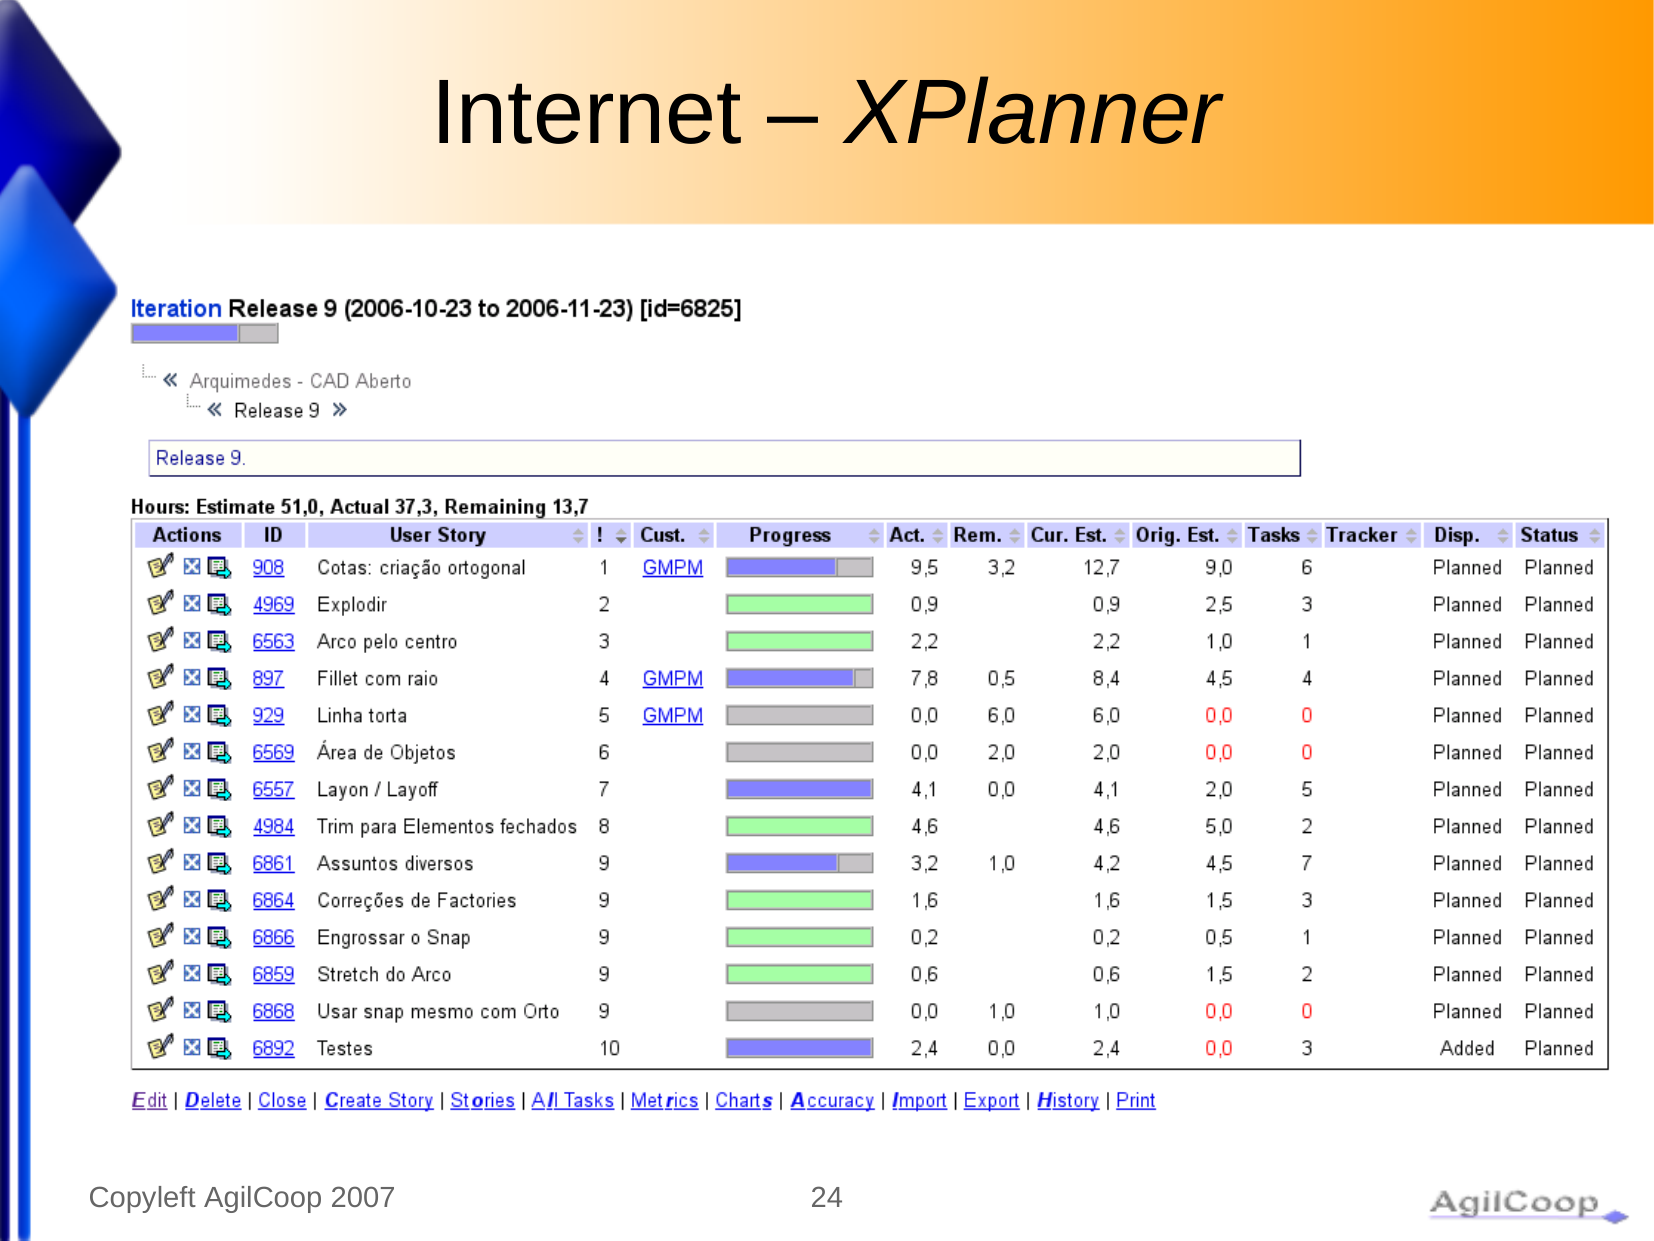

# Internet – XPlanner
Copyleft AgilCoop 2007
24